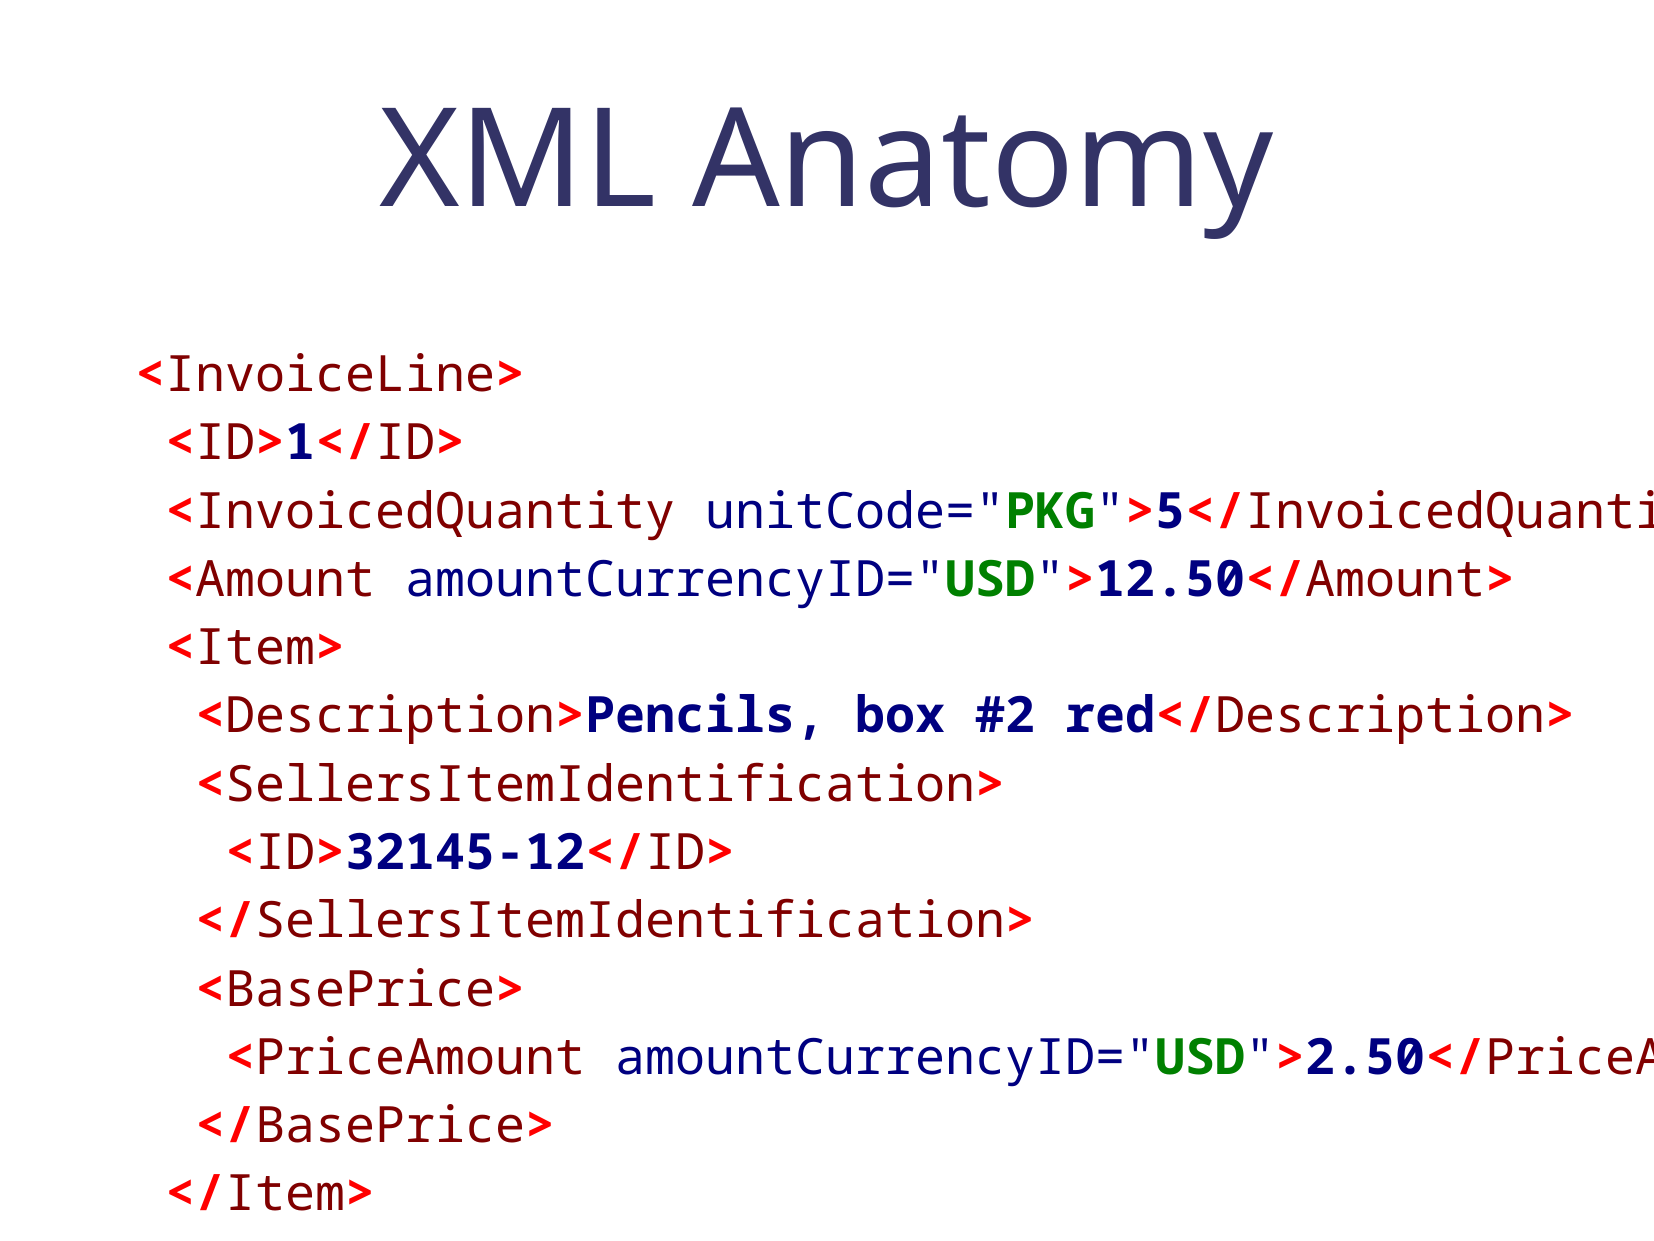

# XML Anatomy
 <InvoiceLine>
 <ID>1</ID>
 <InvoicedQuantity unitCode="PKG">5</InvoicedQuantity>
 <Amount amountCurrencyID="USD">12.50</Amount>
 <Item>
 <Description>Pencils, box #2 red</Description>
 <SellersItemIdentification>
 <ID>32145-12</ID>
 </SellersItemIdentification>
 <BasePrice>
 <PriceAmount amountCurrencyID="USD">2.50</PriceAmount>
 </BasePrice>
 </Item>
 </InvoiceLine>